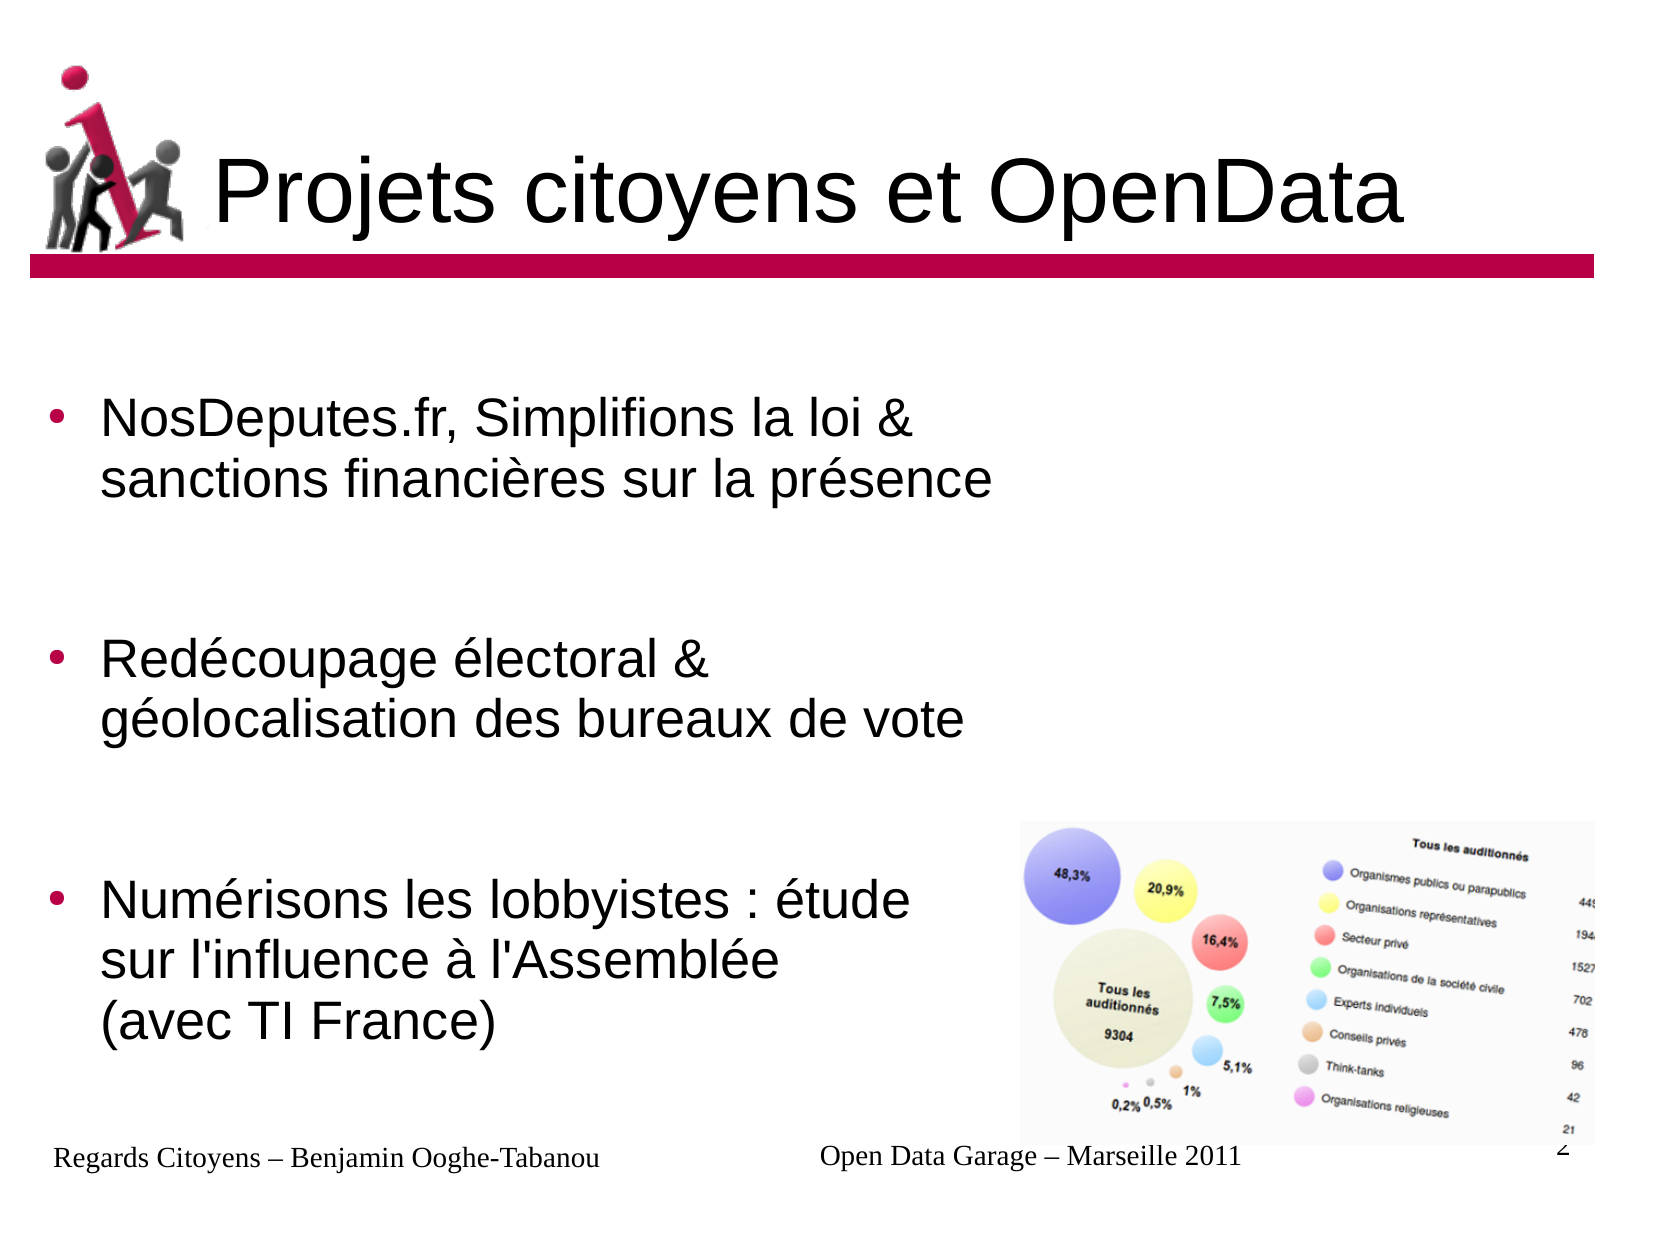

# Projets citoyens et OpenData
NosDeputes.fr, Simplifions la loi &
sanctions financières sur la présence
Redécoupage électoral &
géolocalisation des bureaux de vote
Numérisons les lobbyistes : étude
sur l'influence à l'Assemblée
(avec TI France)
2
Benjamin Ooghe-Tabanou - Open Knowledge Conference Berlin 2011